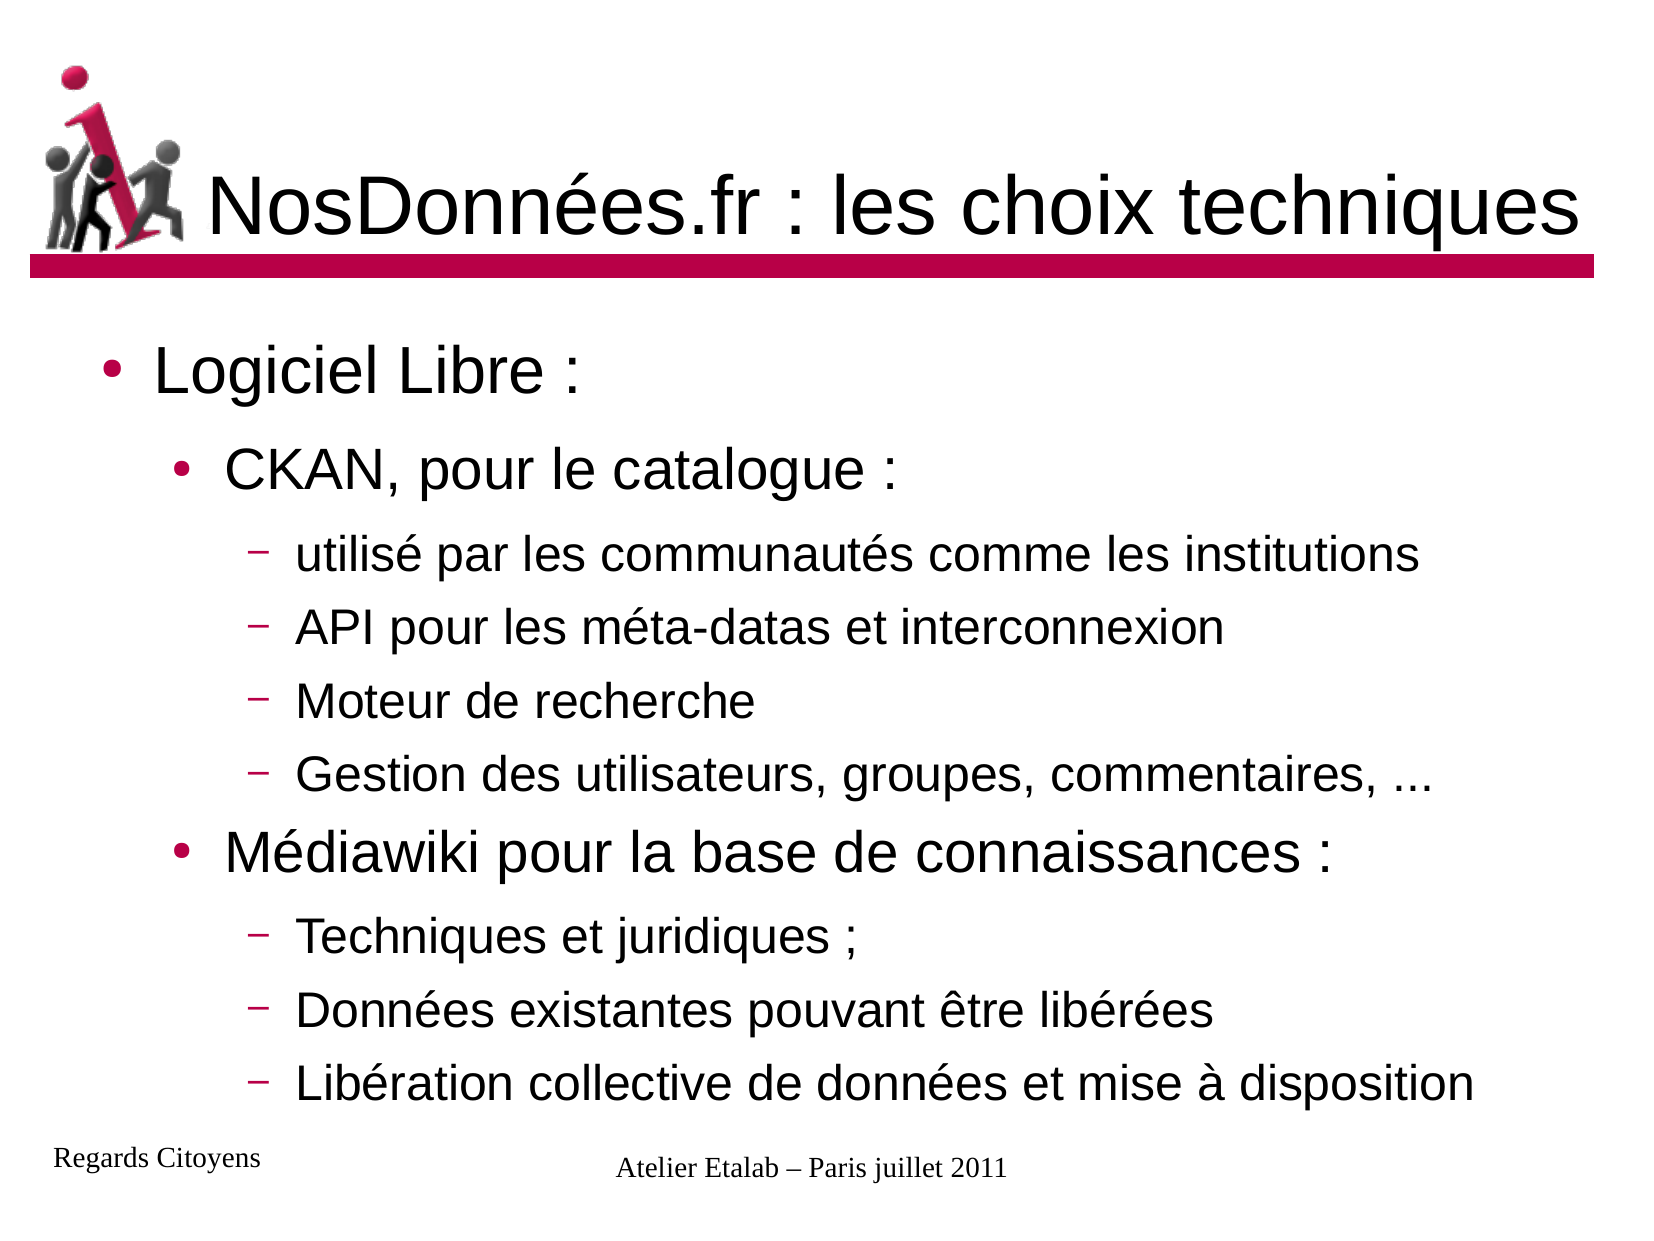

# NosDonnées.fr : les choix techniques
Logiciel Libre :
CKAN, pour le catalogue :
utilisé par les communautés comme les institutions
API pour les méta-datas et interconnexion
Moteur de recherche
Gestion des utilisateurs, groupes, commentaires, ...
Médiawiki pour la base de connaissances :
Techniques et juridiques ;
Données existantes pouvant être libérées
Libération collective de données et mise à disposition